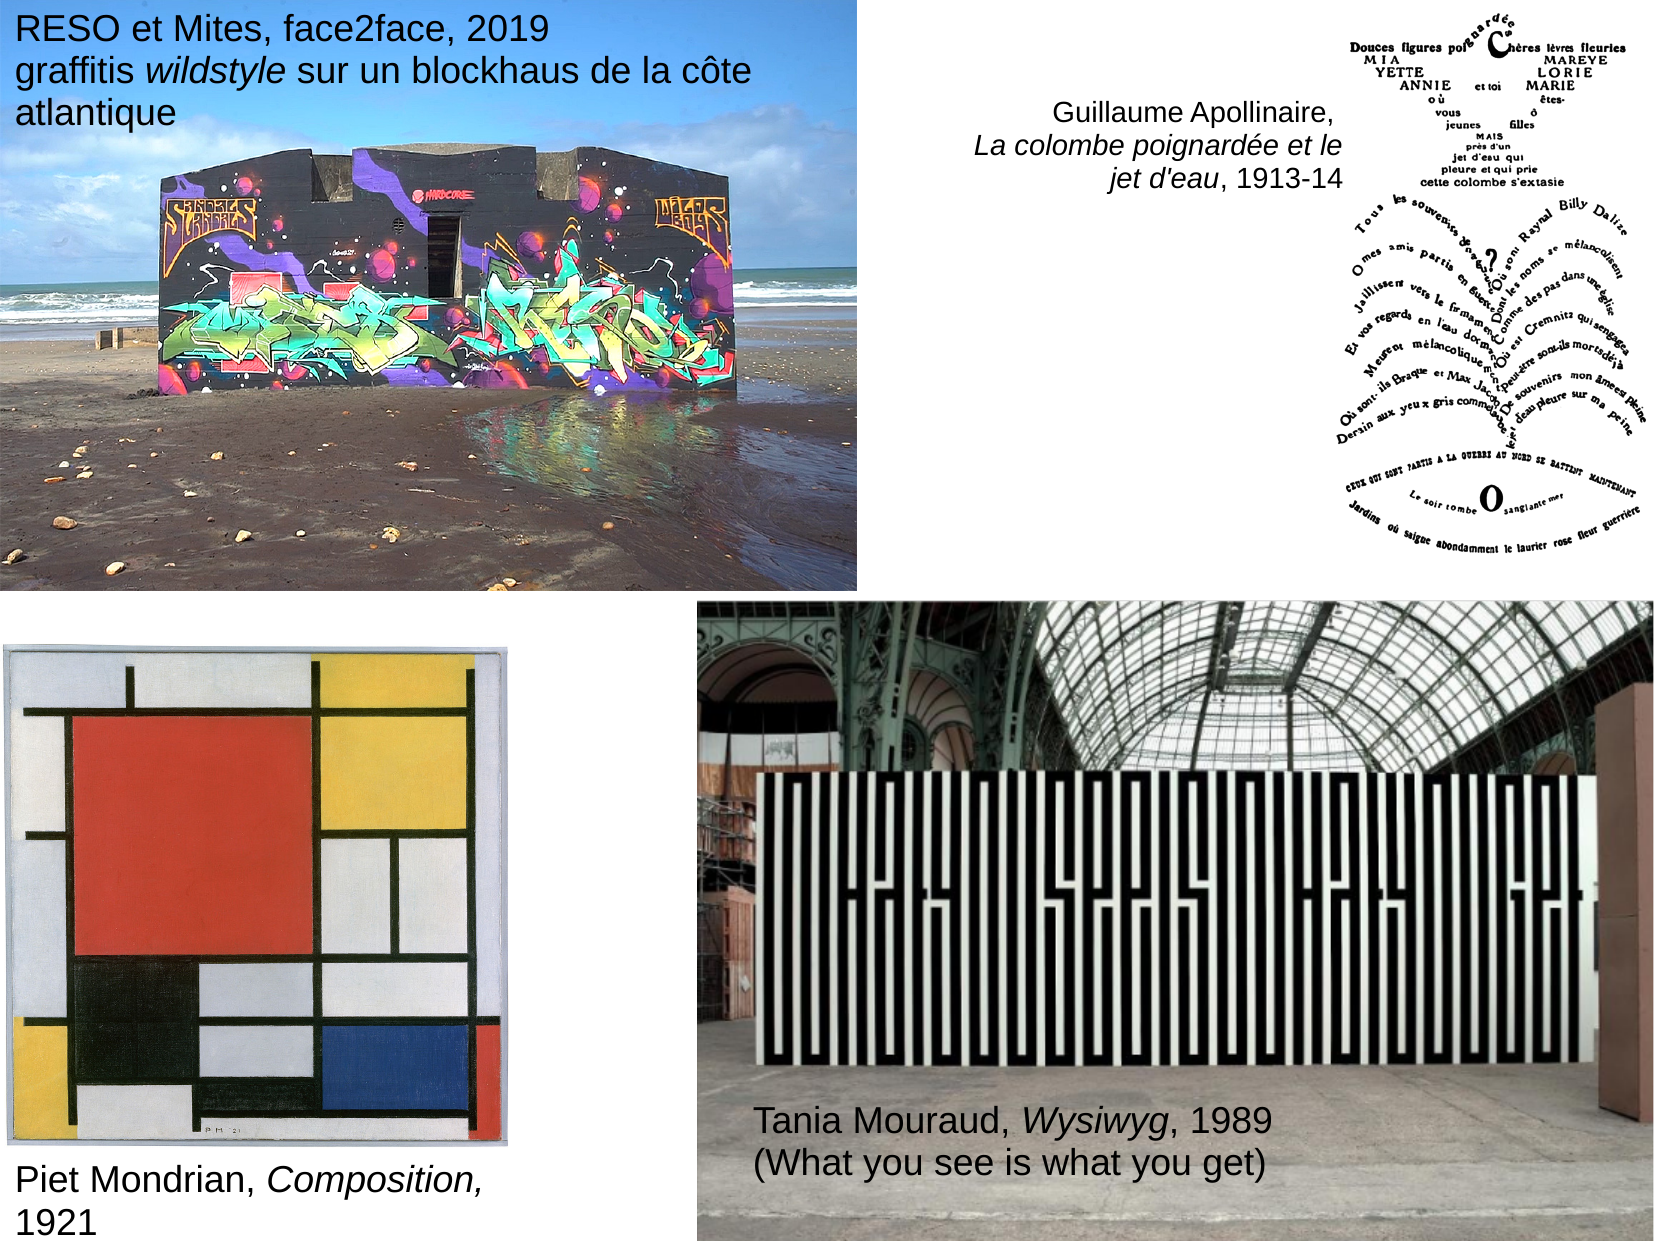

RESO et Mites, face2face, 2019
graffitis wildstyle sur un blockhaus de la côte atlantique
Guillaume Apollinaire,
La colombe poignardée et le jet d'eau, 1913-14
Tania Mouraud, Wysiwyg, 1989
(What you see is what you get)
Piet Mondrian, Composition, 1921